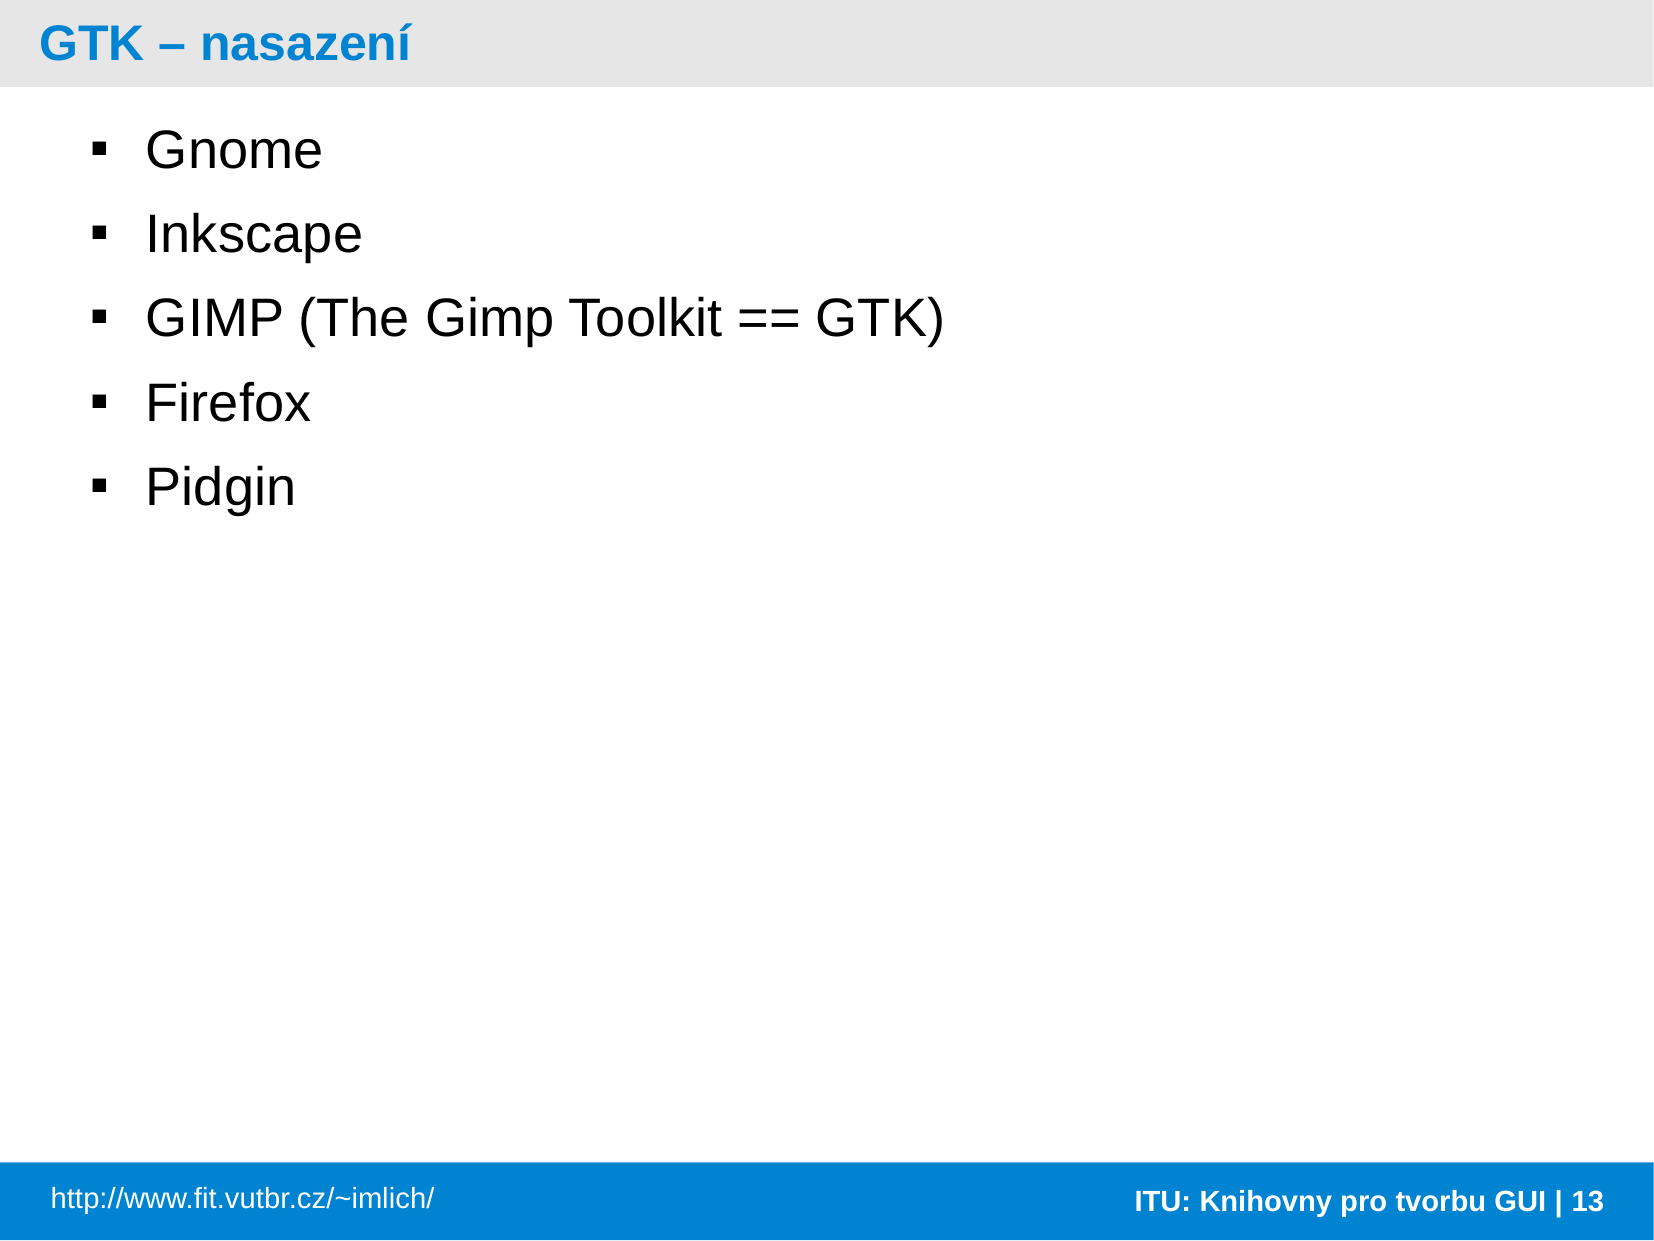

# GTK – nasazení
Gnome
Inkscape
GIMP (The Gimp Toolkit == GTK)
Firefox
Pidgin